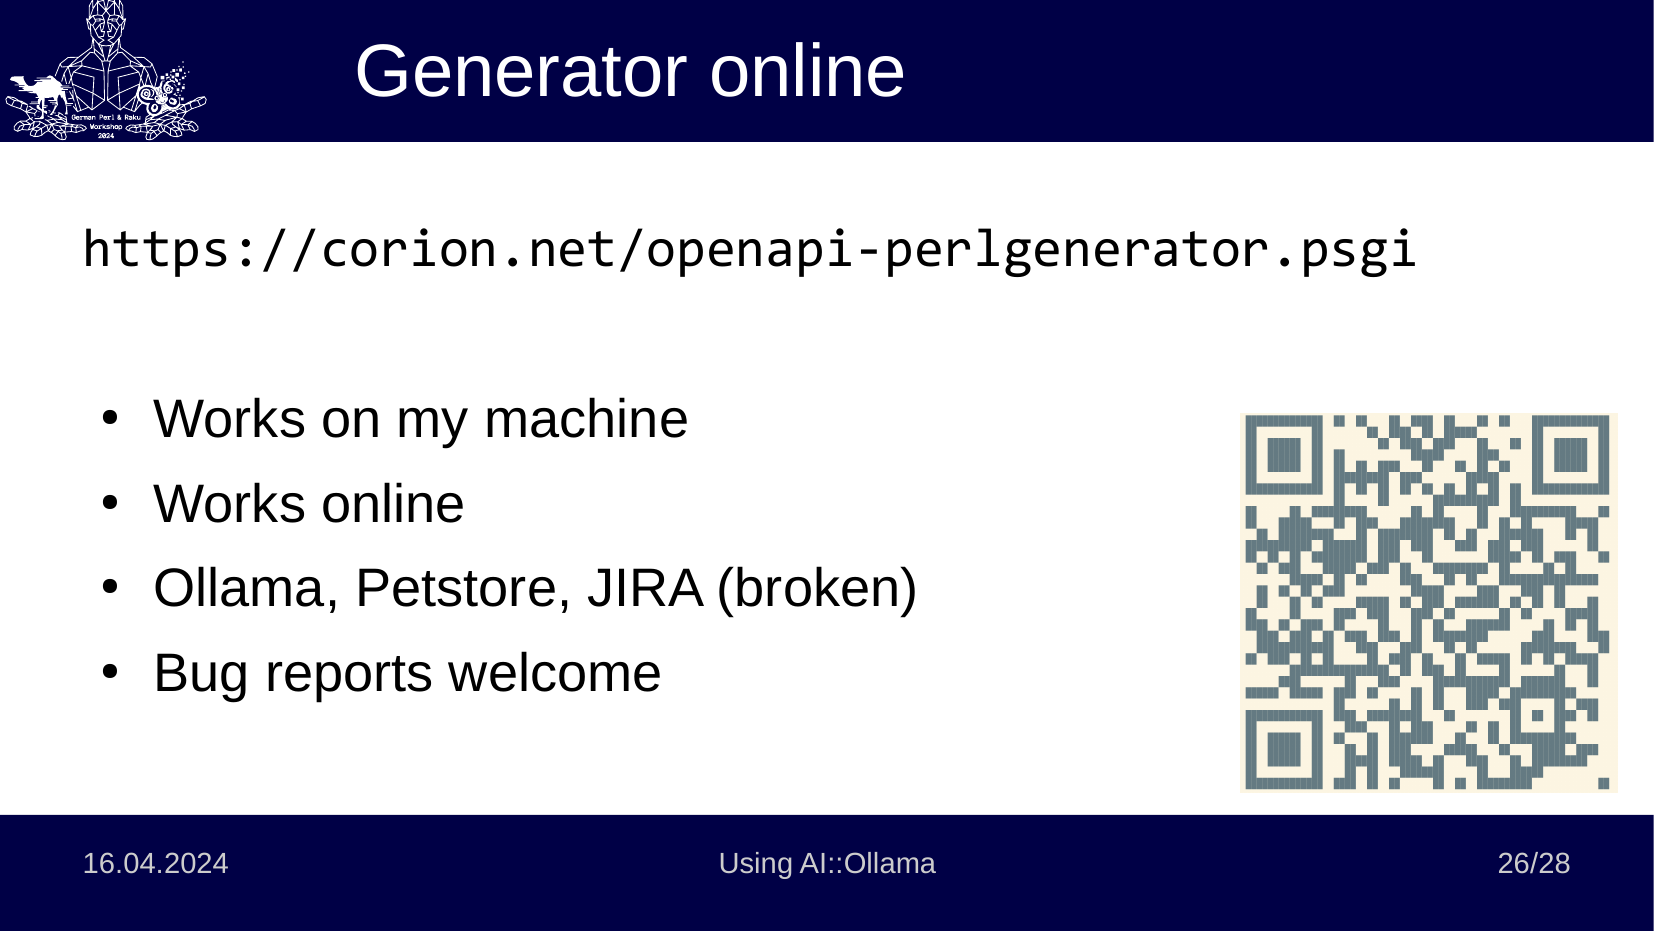

# Generator online
https://corion.net/openapi-perlgenerator.psgi
Works on my machine
Works online
Ollama, Petstore, JIRA (broken)
Bug reports welcome
08. März 2019
26